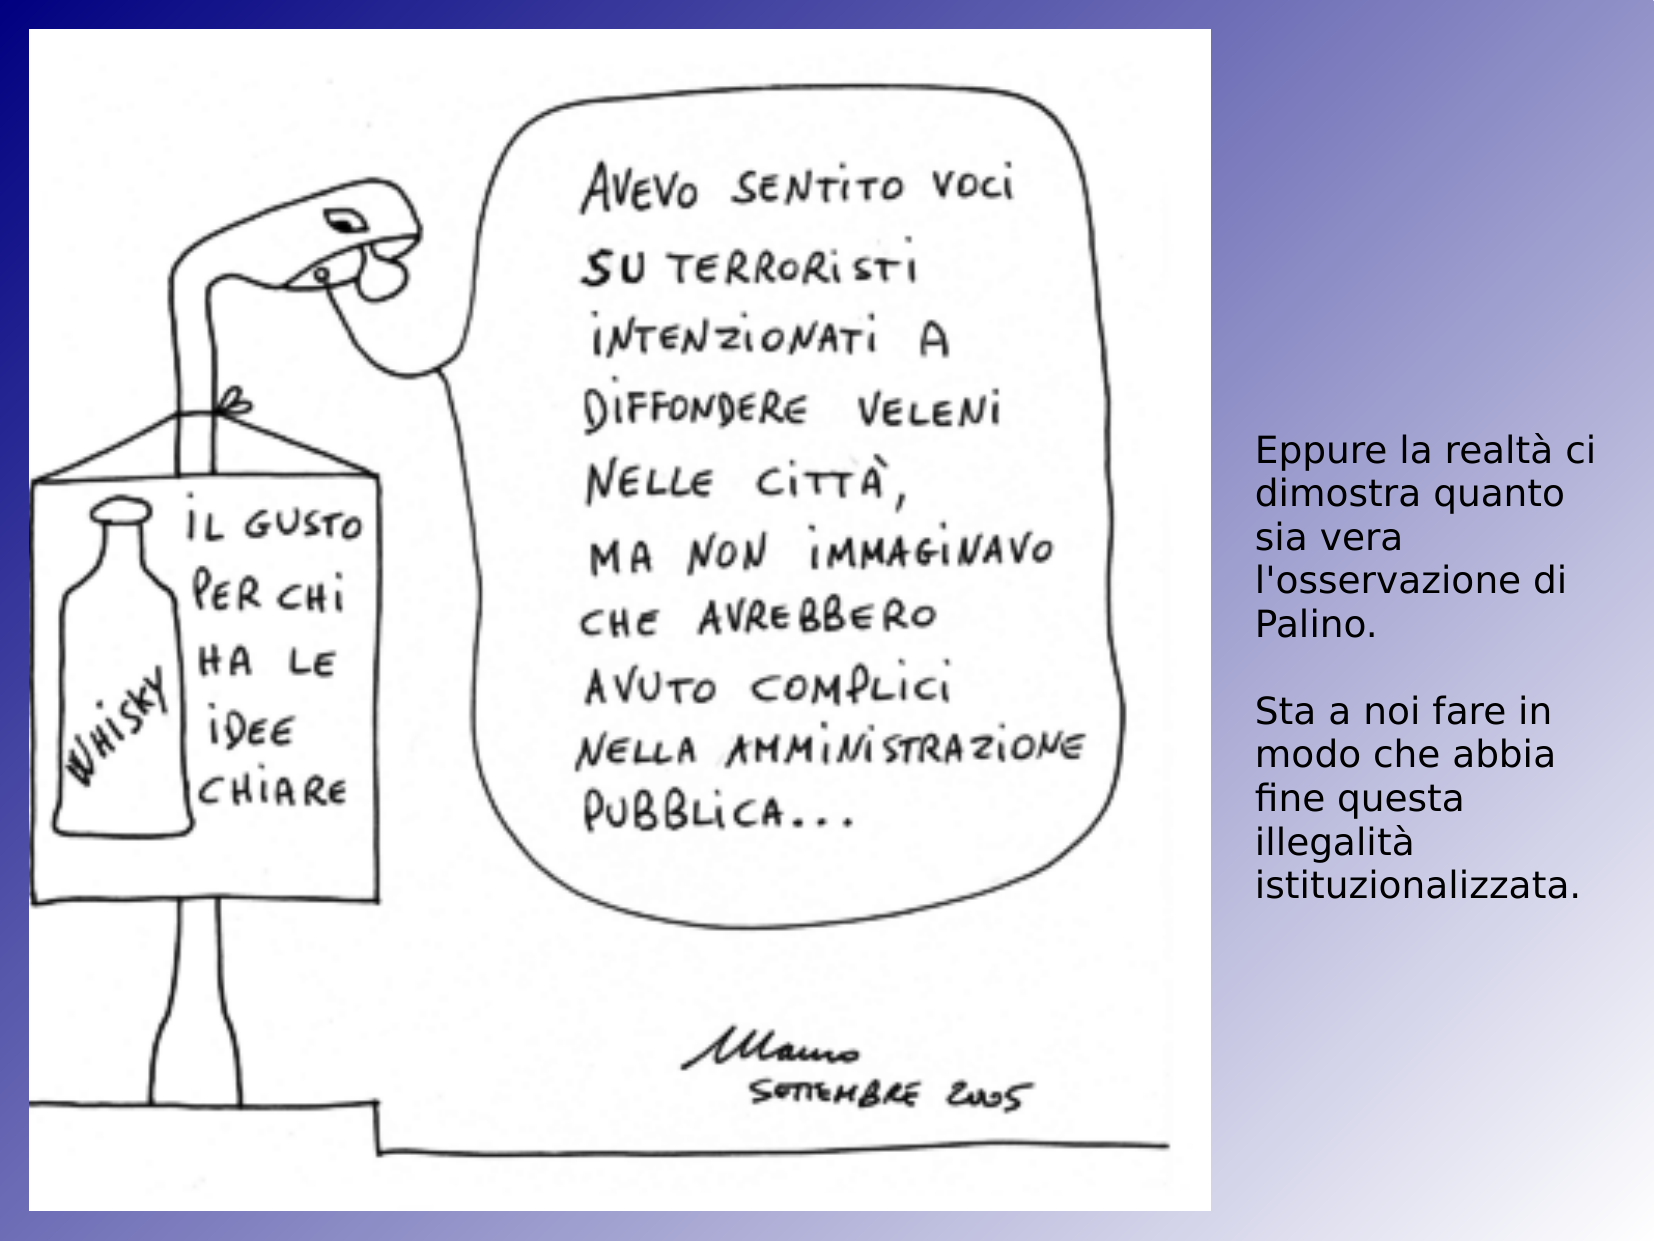

Eppure la realtà ci dimostra quanto sia vera l'osservazione di Palino.
Sta a noi fare in modo che abbia fine questa illegalità istituzionalizzata.